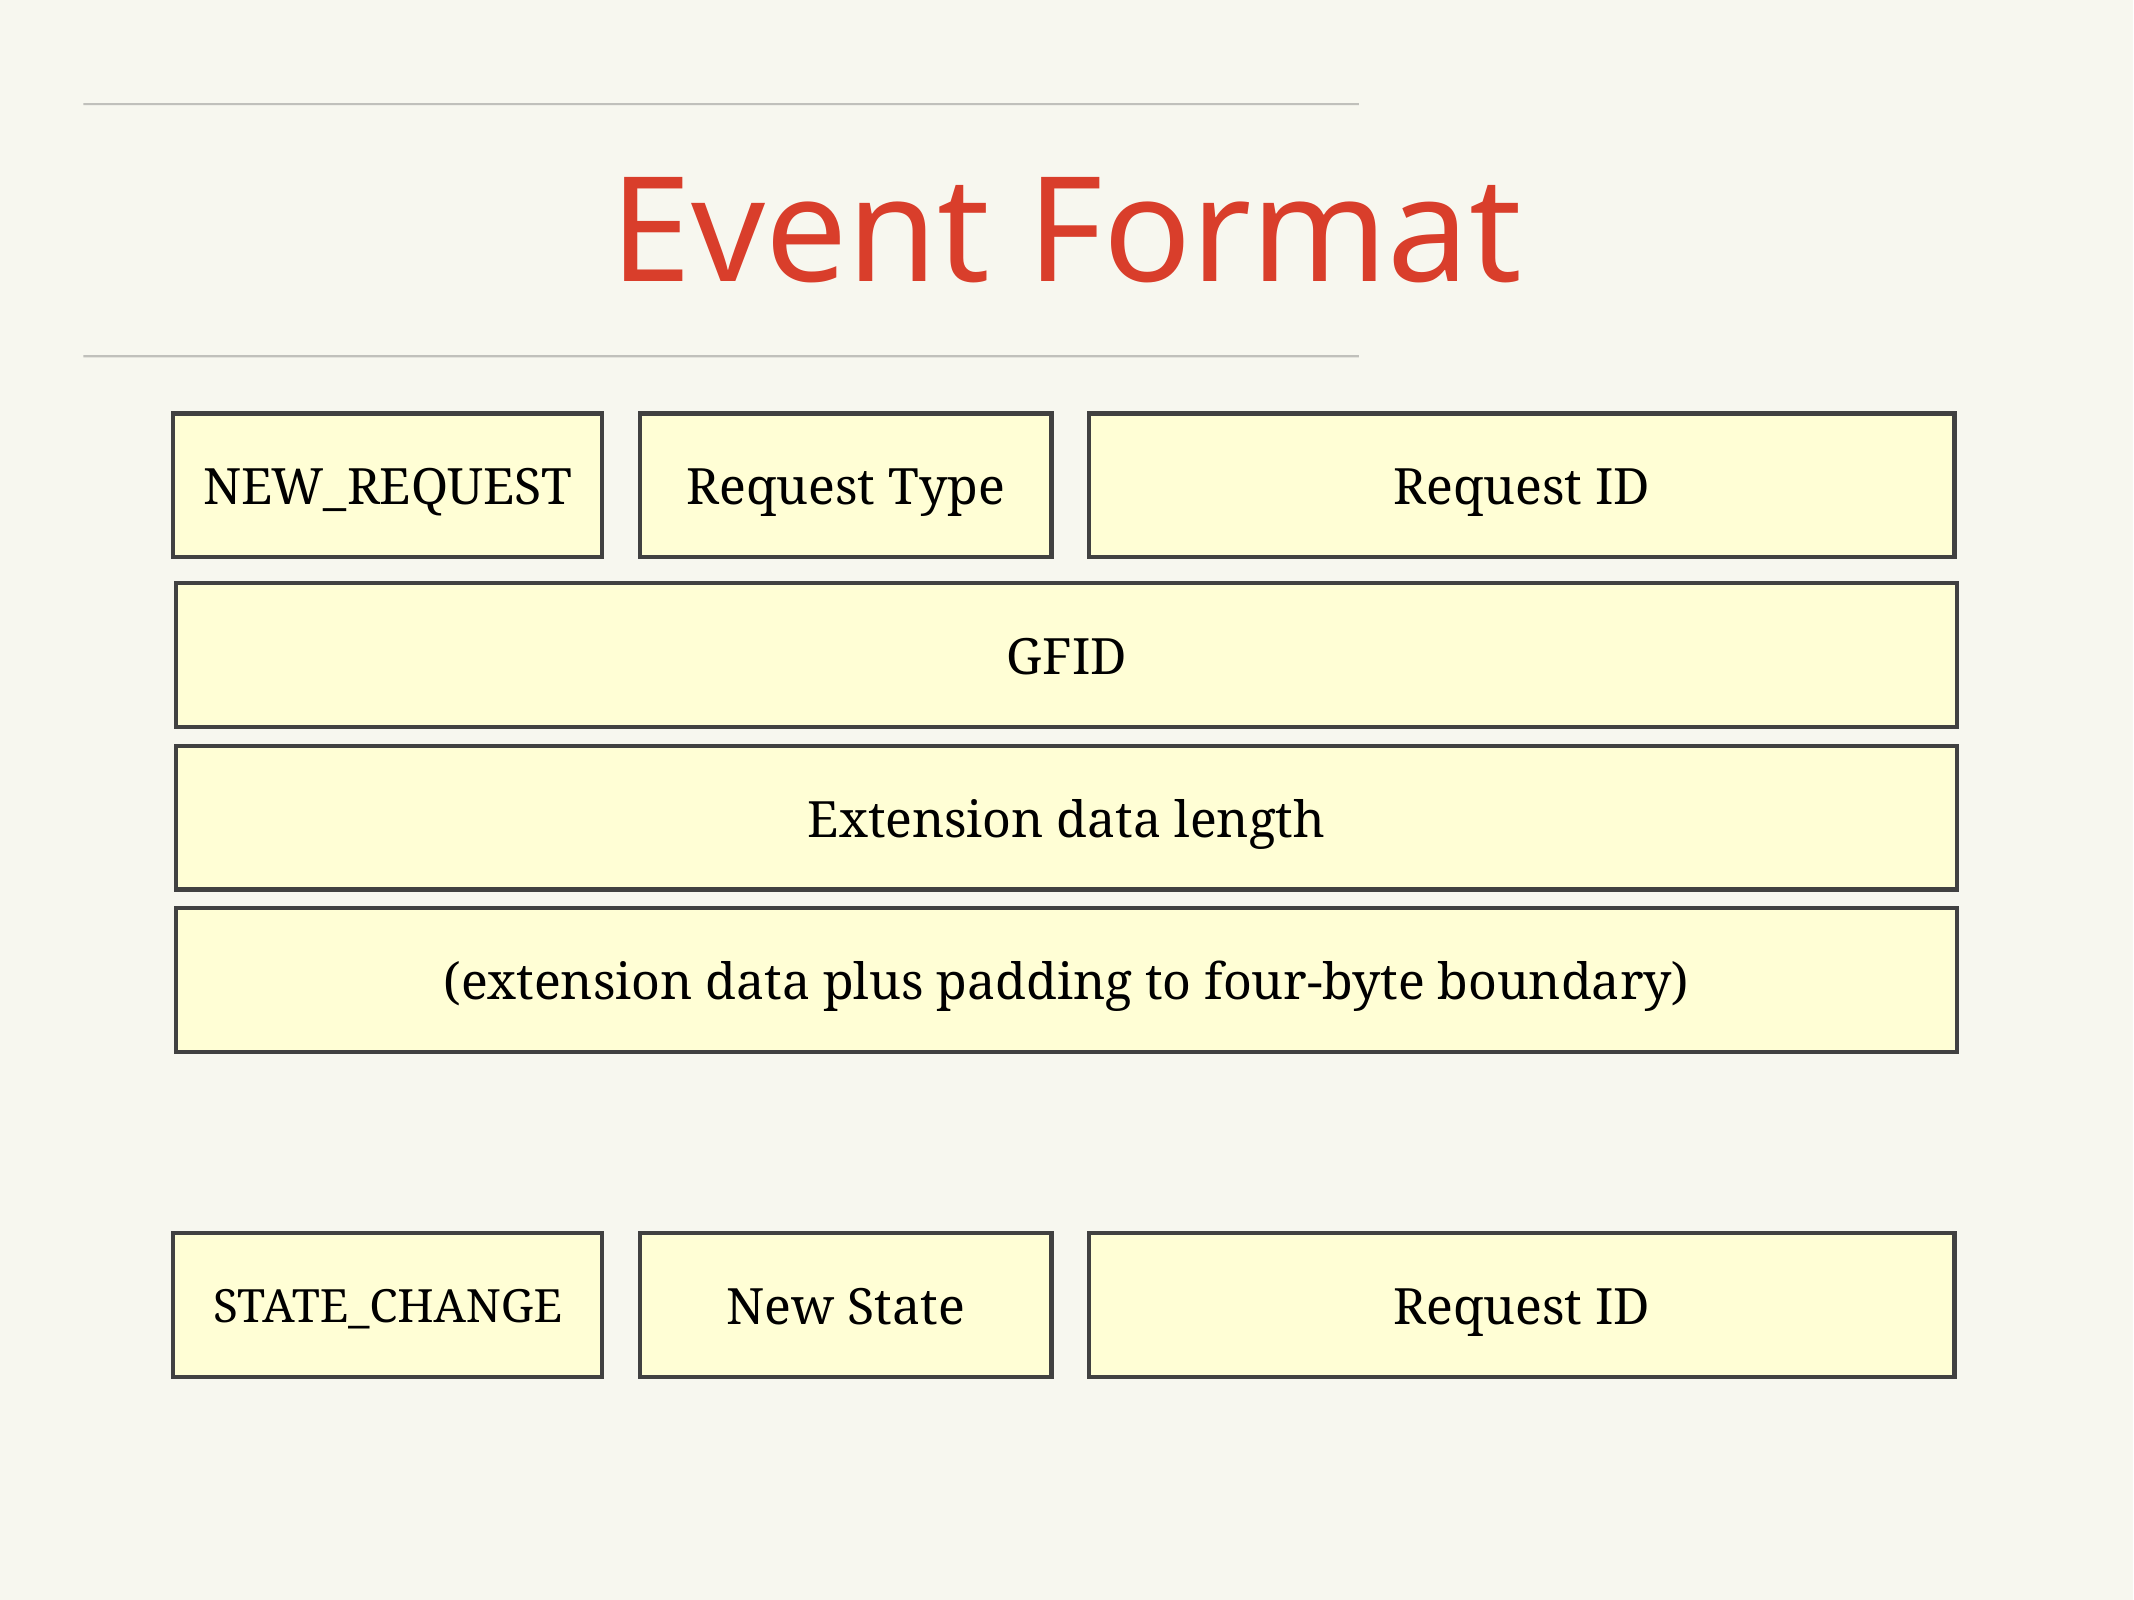

# Event Format
NEW_REQUEST
Request Type
Request ID
GFID
Extension data length
(extension data plus padding to four-byte boundary)
STATE_CHANGE
New State
Request ID